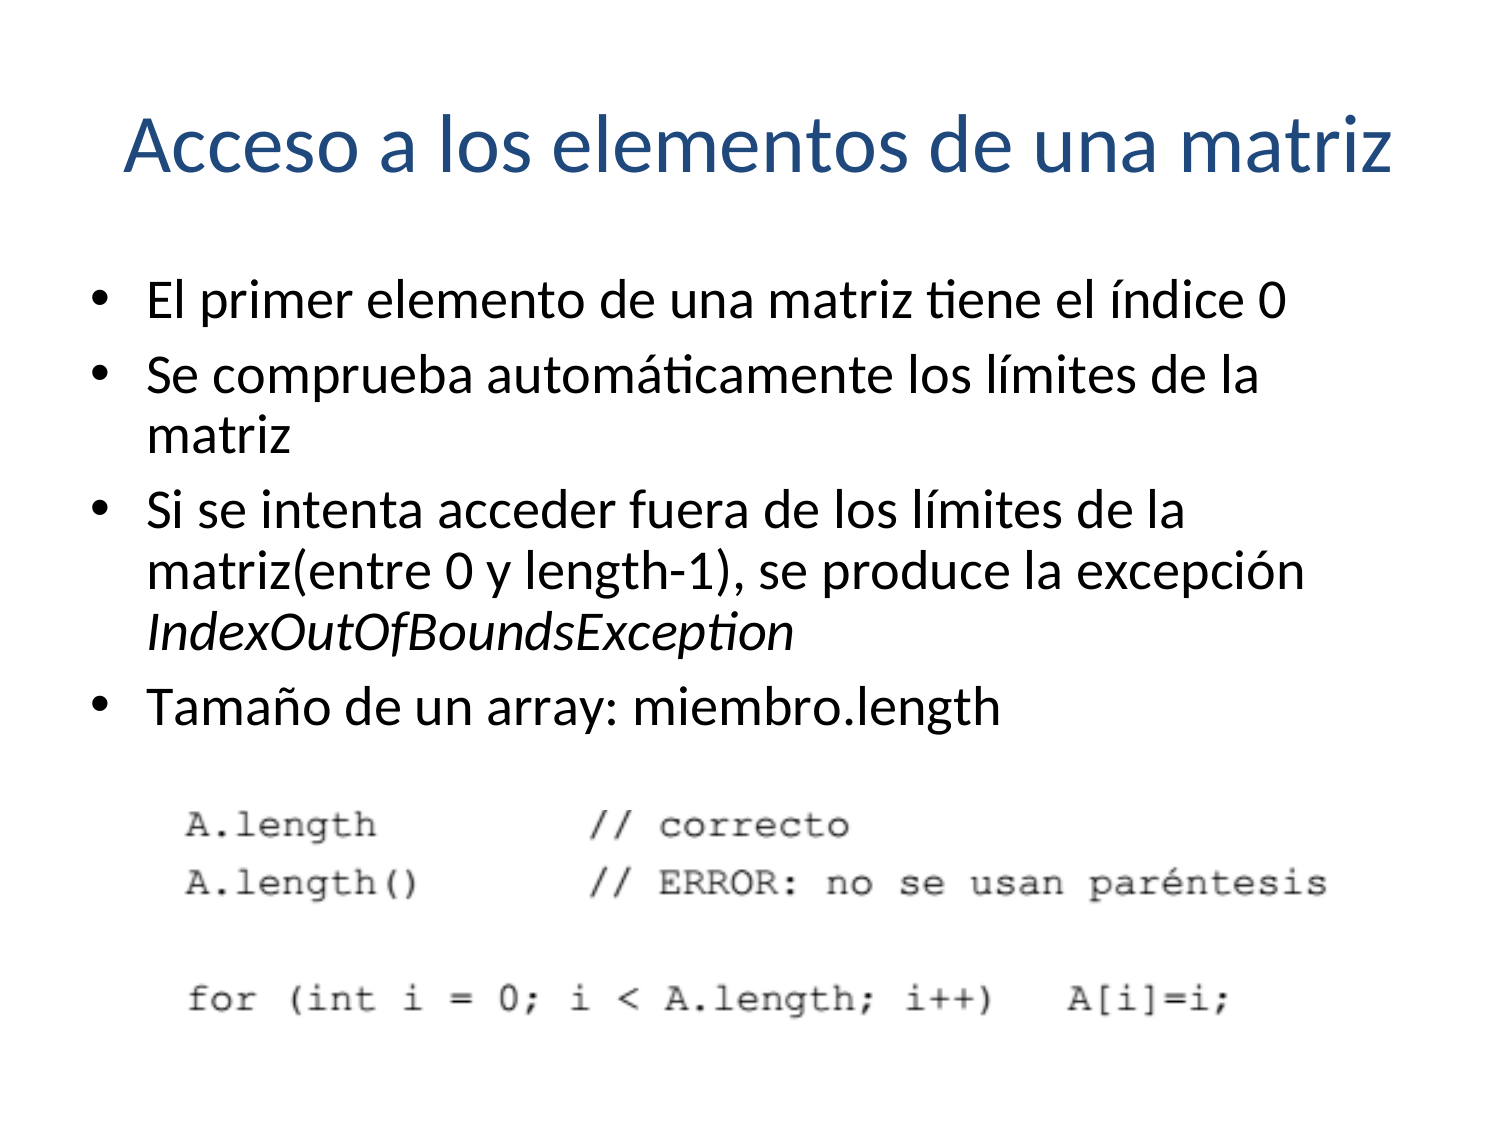

# Acceso a los elementos de una matriz
El primer elemento de una matriz tiene el índice 0
Se comprueba automáticamente los límites de la matriz
Si se intenta acceder fuera de los límites de la matriz(entre 0 y length-1), se produce la excepción IndexOutOfBoundsException
Tamaño de un array: miembro.length